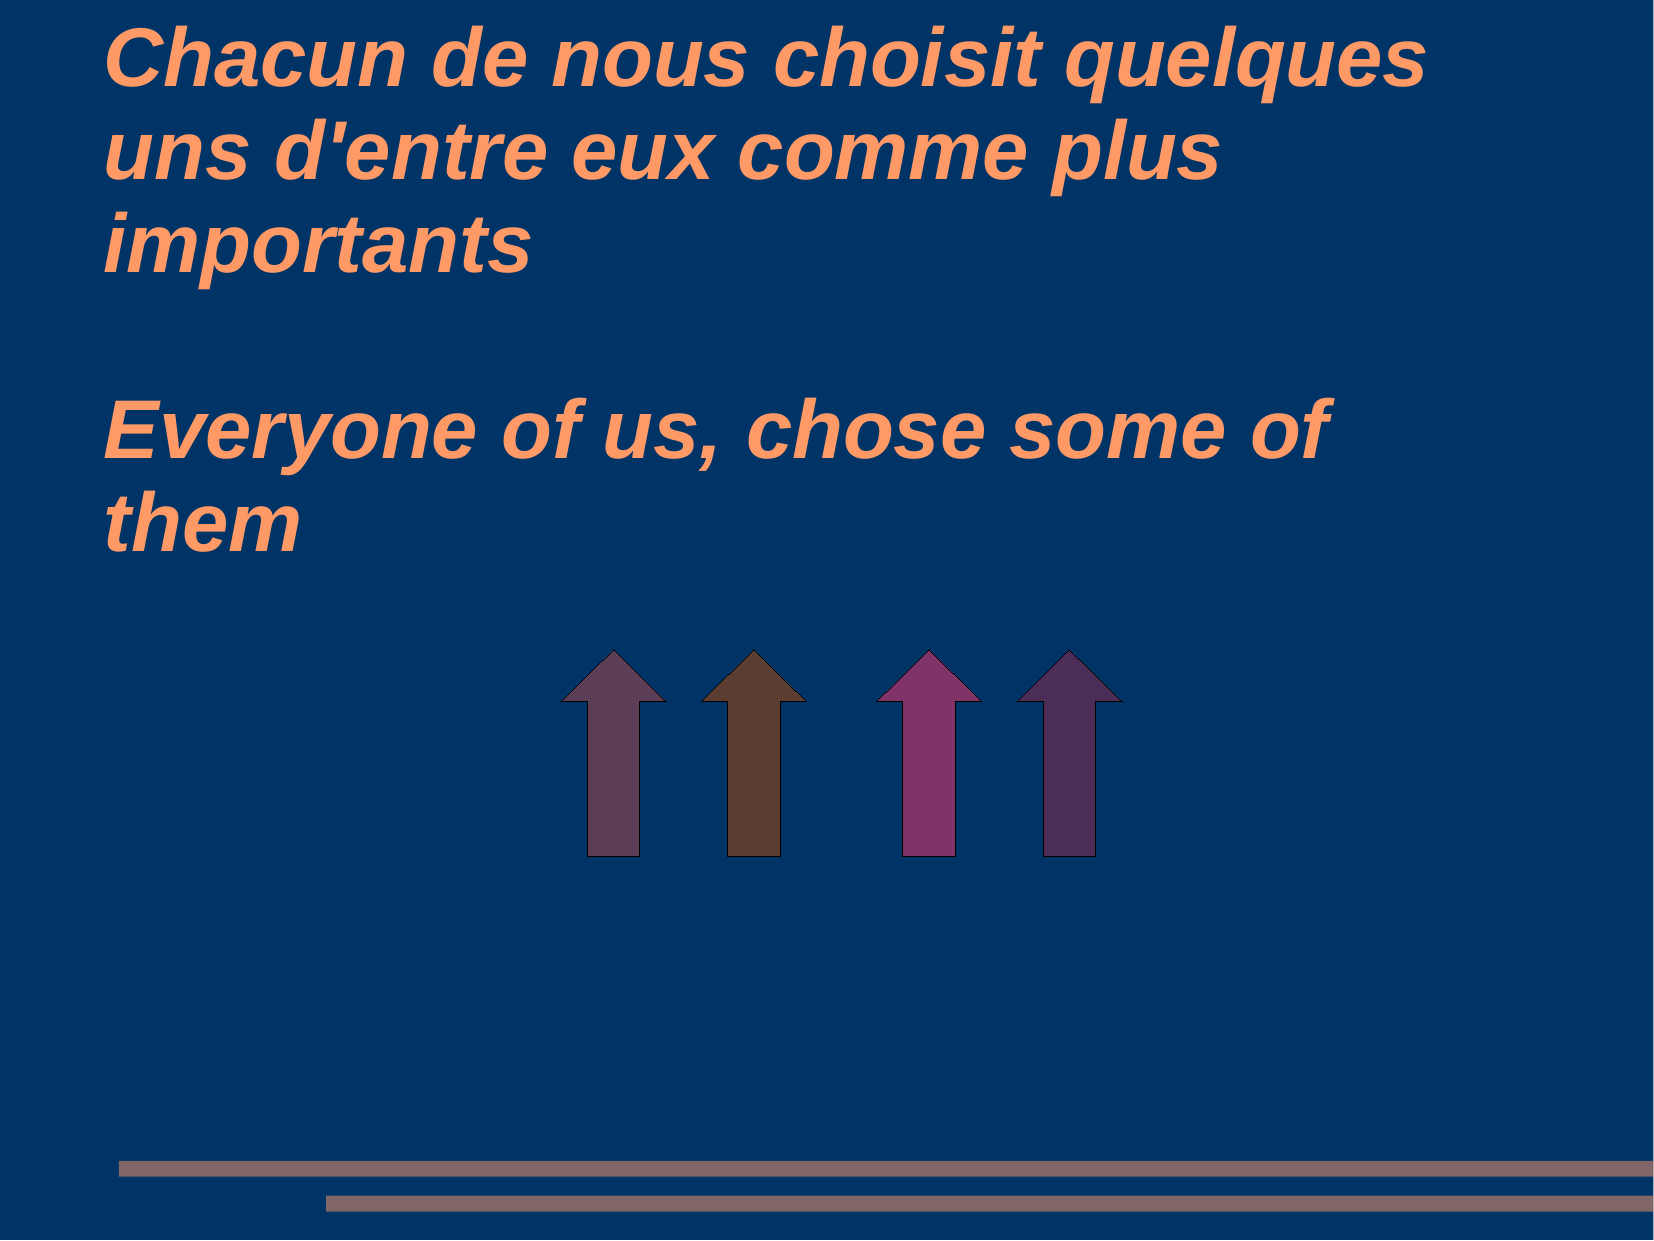

# Chacun de nous choisit quelques uns d'entre eux comme plus importants Everyone of us, chose some of them